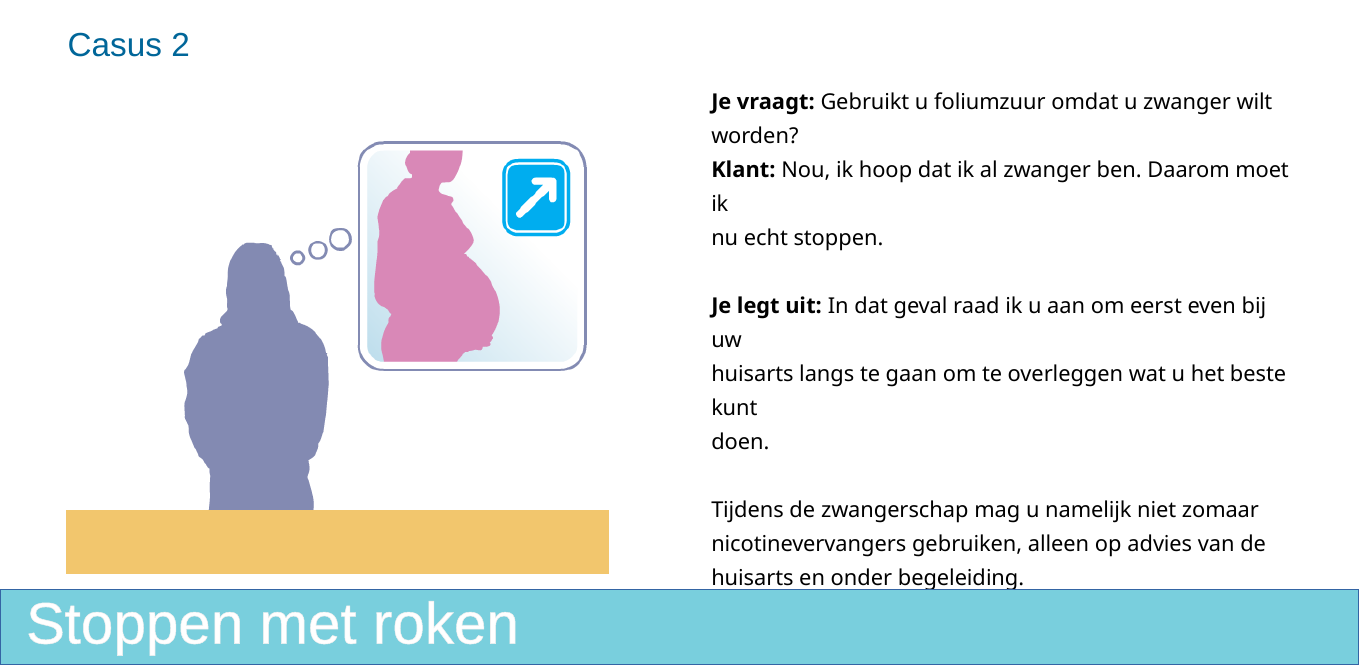

# Casus 2
Je vraagt: Gebruikt u foliumzuur omdat u zwanger wilt
worden?
Klant: Nou, ik hoop dat ik al zwanger ben. Daarom moet ik
nu echt stoppen.
Je legt uit: In dat geval raad ik u aan om eerst even bij uw
huisarts langs te gaan om te overleggen wat u het beste kunt
doen.
Tijdens de zwangerschap mag u namelijk niet zomaar
nicotinevervangers gebruiken, alleen op advies van de
huisarts en onder begeleiding.
En met een beetje extra begeleiding is de kans dat het lukt
om te stoppen met roken ook een stuk groter. En dat zou
echt veel beter zijn voor de baby.
Stoppen met roken
september 2020